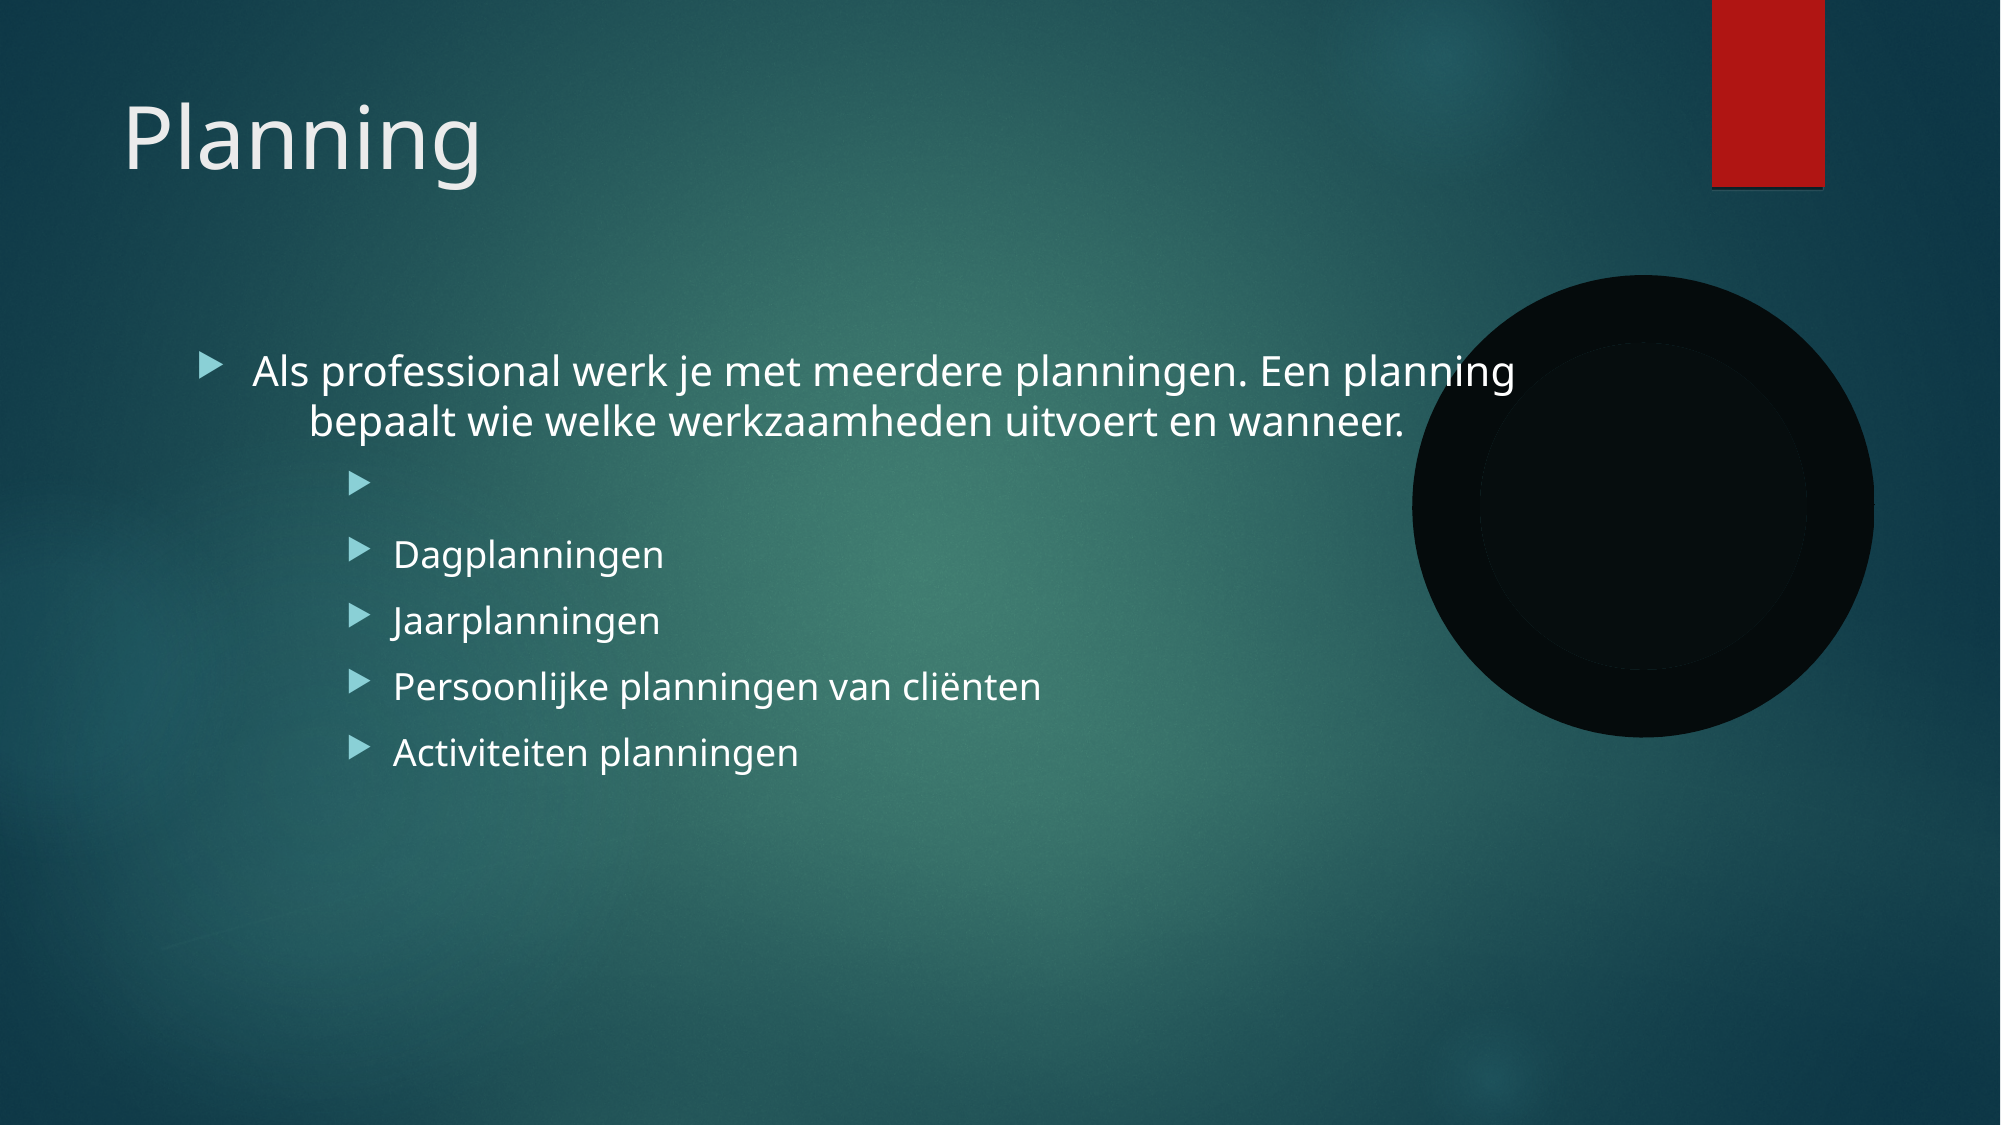

# Planning
Als professional werk je met meerdere planningen. Een planning bepaalt wie welke werkzaamheden uitvoert en wanneer.
Dagplanningen
Jaarplanningen
Persoonlijke planningen van cliënten
Activiteiten planningen